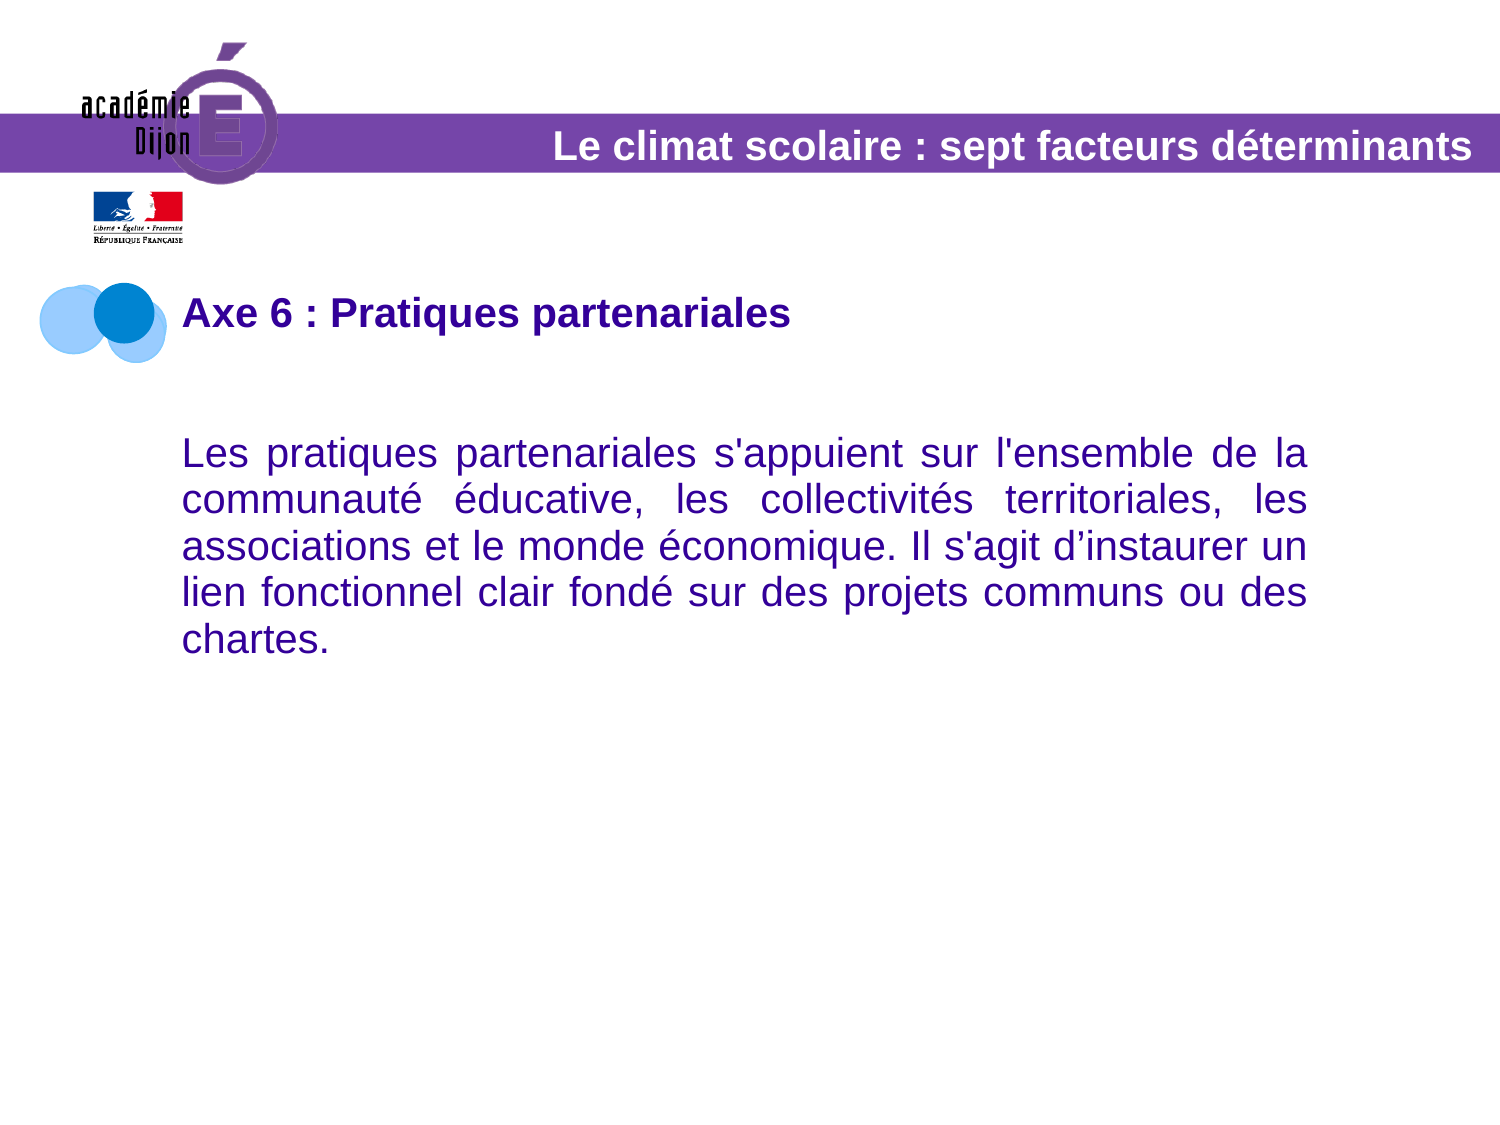

Le climat scolaire : sept facteurs déterminants
Axe 6 : Pratiques partenariales
Les pratiques partenariales s'appuient sur l'ensemble de la communauté éducative, les collectivités territoriales, les associations et le monde économique. Il s'agit d’instaurer un lien fonctionnel clair fondé sur des projets communs ou des chartes.